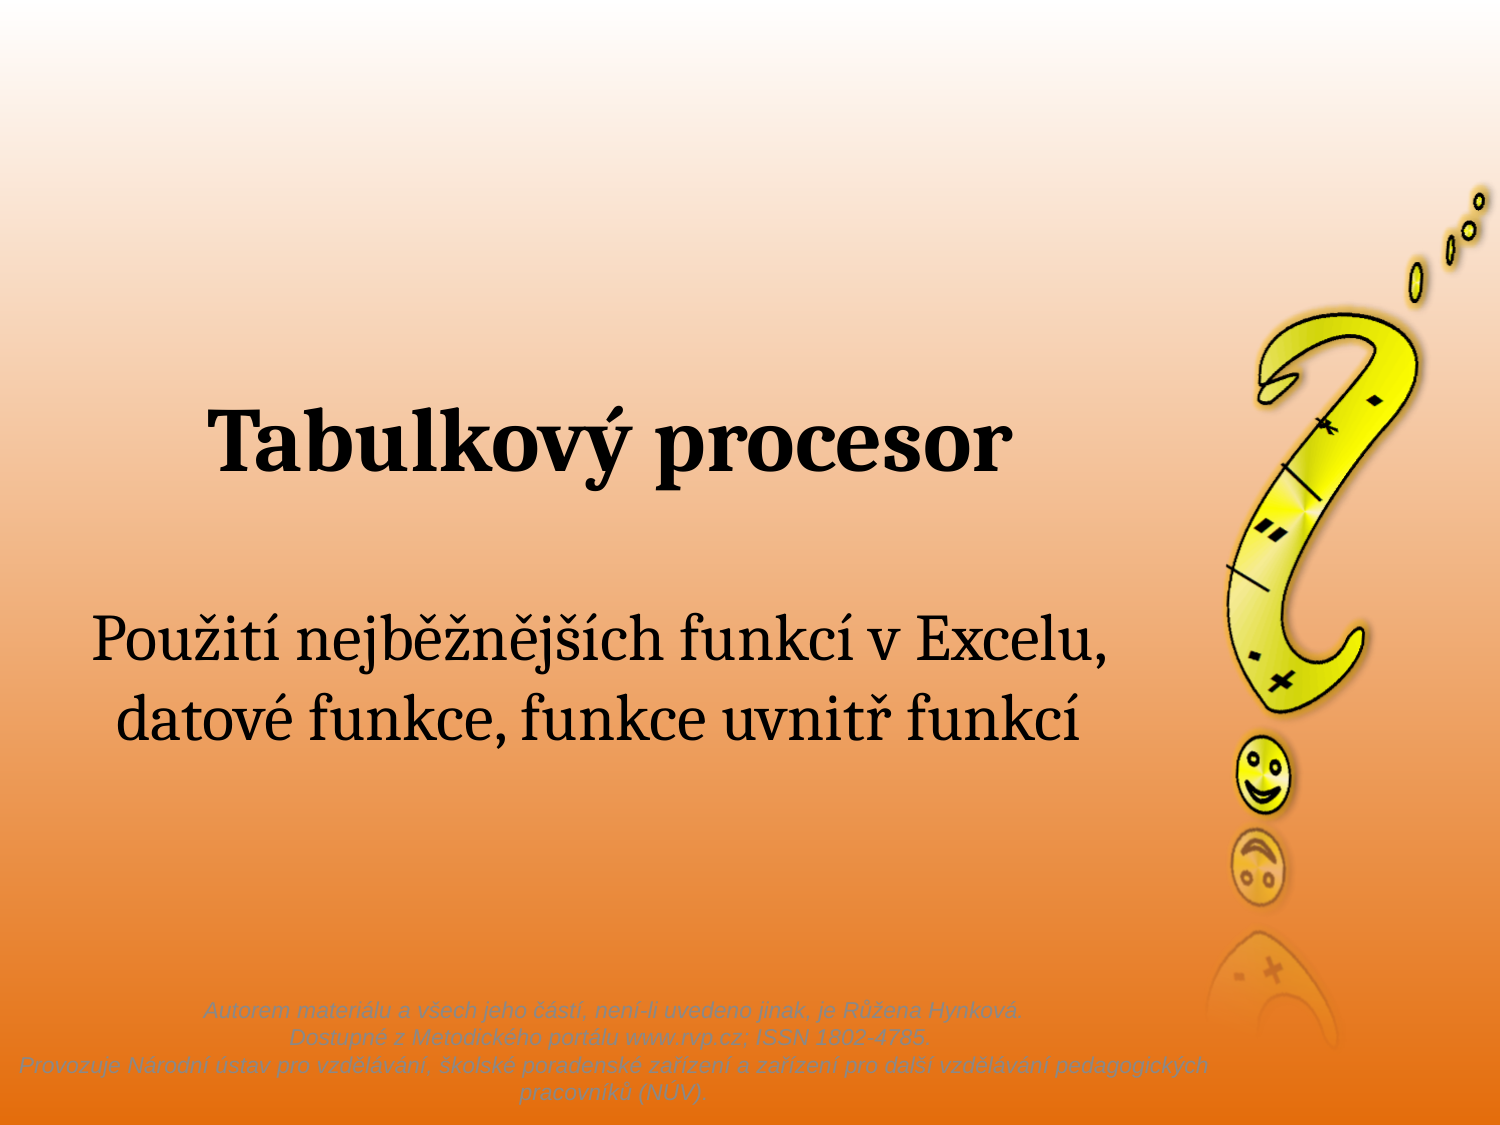

# Tabulkový procesor
Použití nejběžnějších funkcí v Excelu, datové funkce, funkce uvnitř funkcí
Autorem materiálu a všech jeho částí, není-li uvedeno jinak, je Růžena Hynková.
Dostupné z Metodického portálu www.rvp.cz; ISSN 1802-4785.
Provozuje Národní ústav pro vzdělávání, školské poradenské zařízení a zařízení pro další vzdělávání pedagogických pracovníků (NÚV).